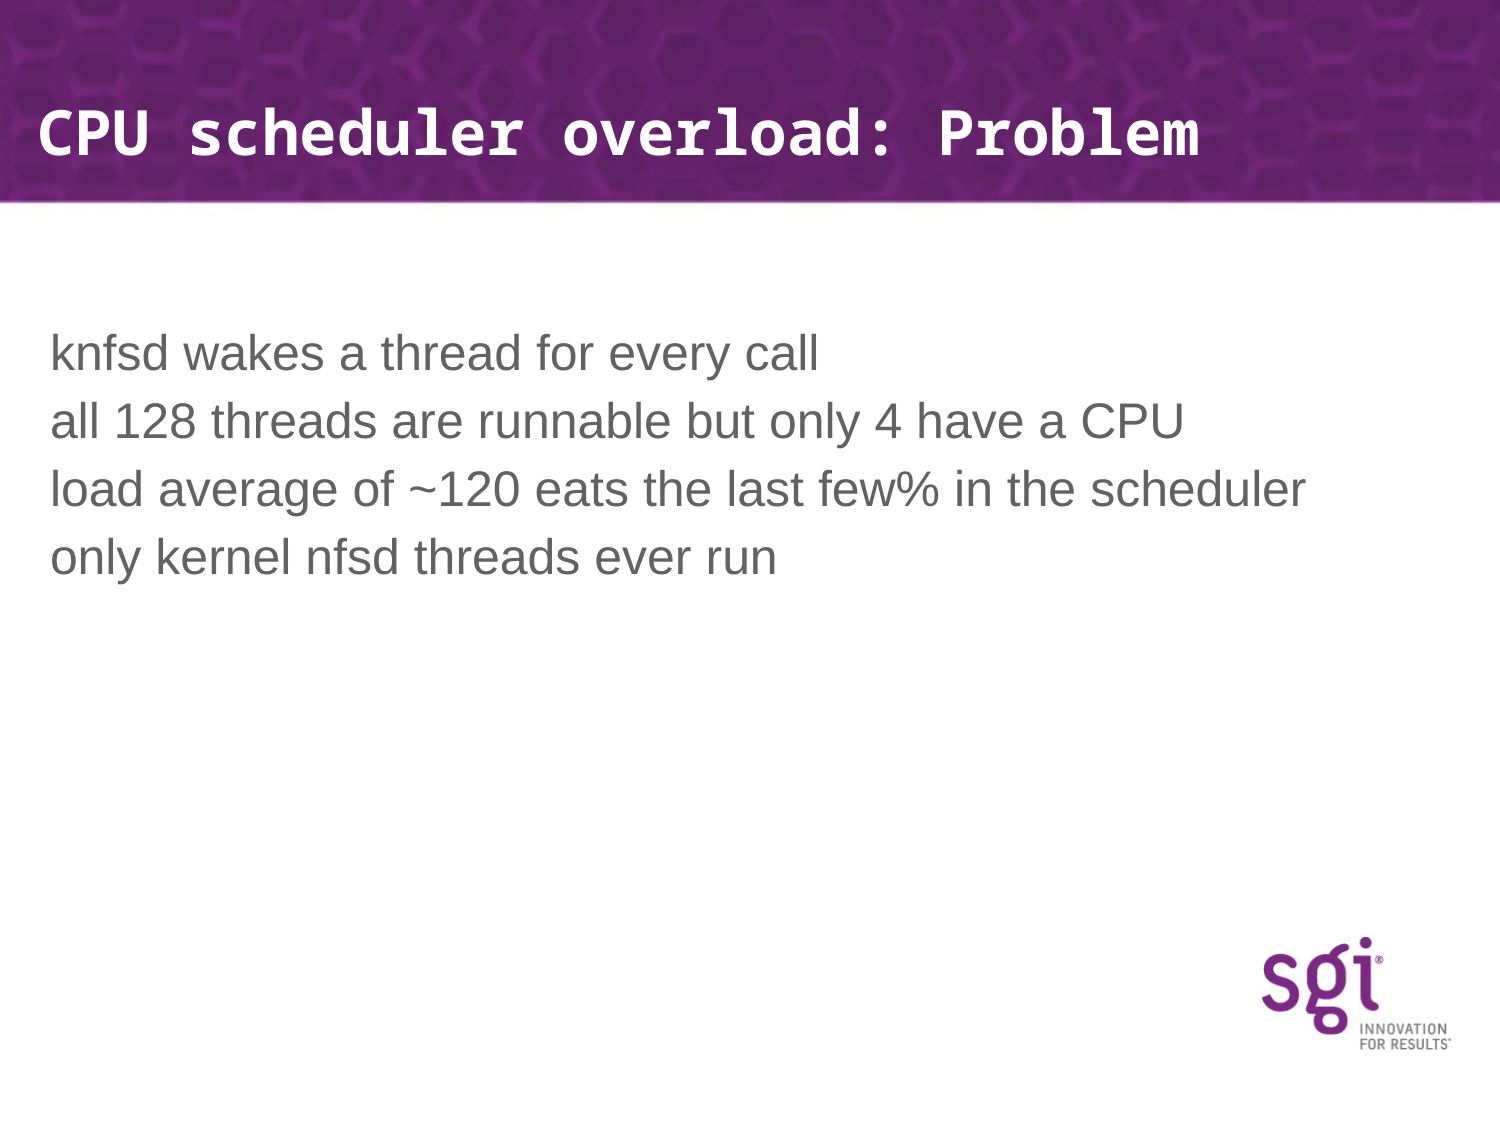

# CPU scheduler overload: Problem
knfsd wakes a thread for every call
all 128 threads are runnable but only 4 have a CPU
load average of ~120 eats the last few% in the scheduler
only kernel nfsd threads ever run